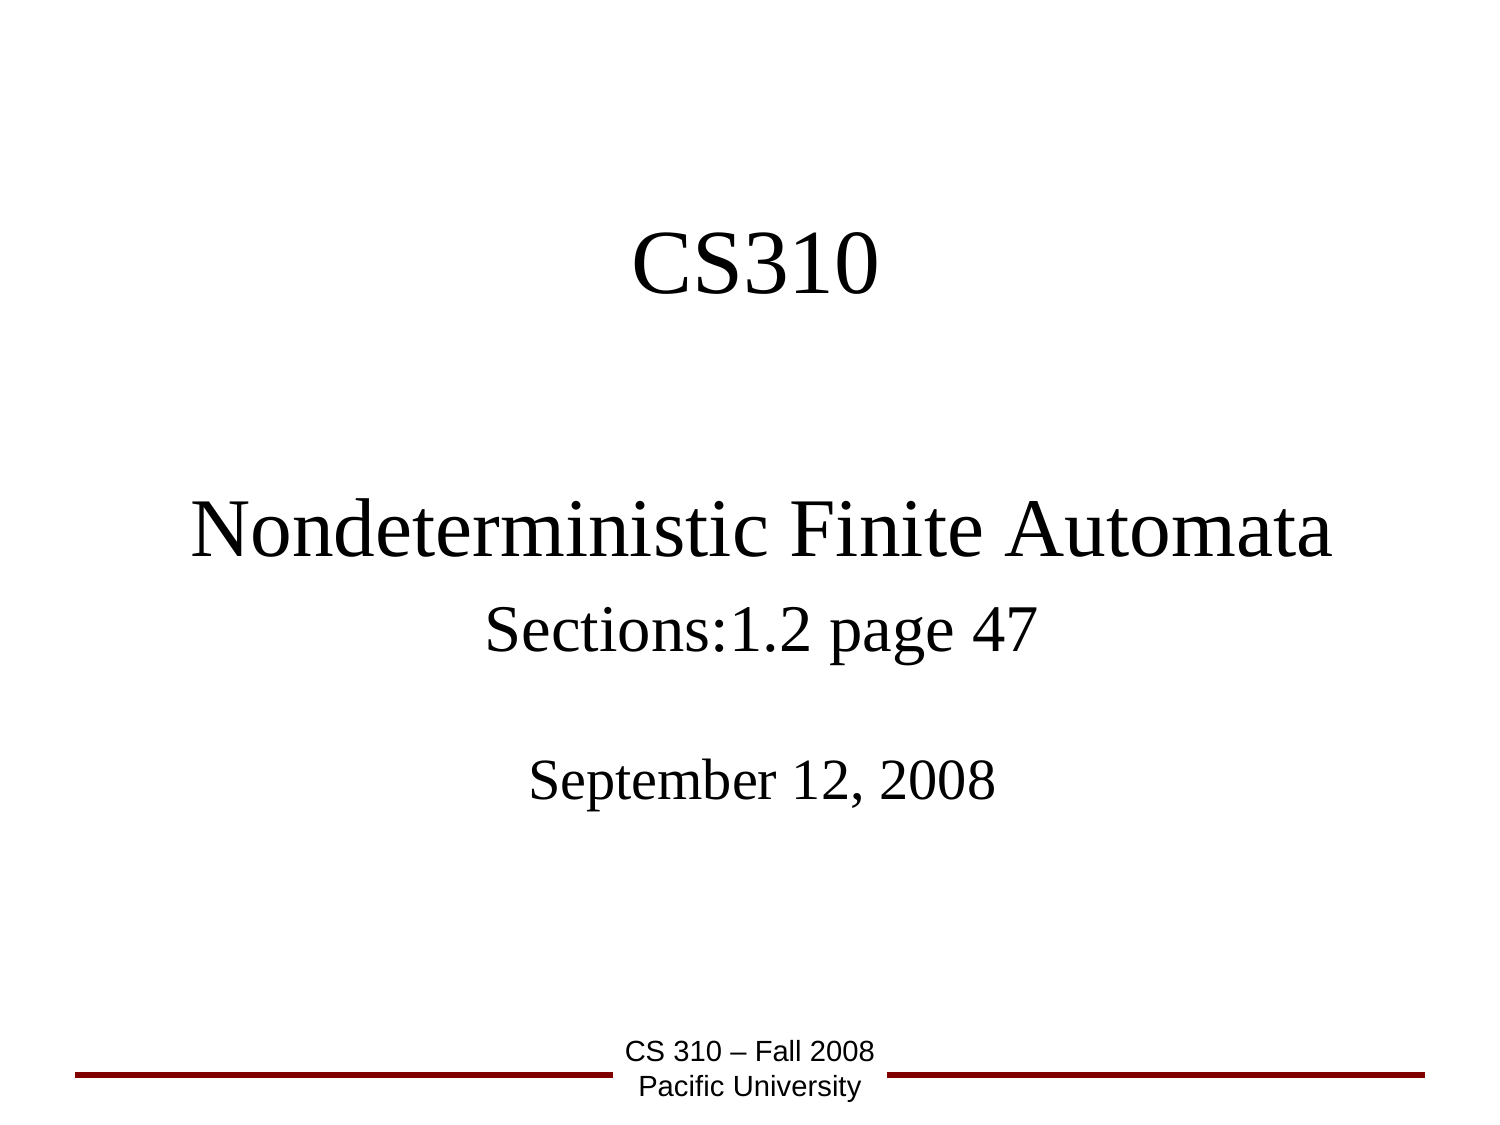

# CS310
Nondeterministic Finite Automata
Sections:1.2 page 47
September 12, 2008